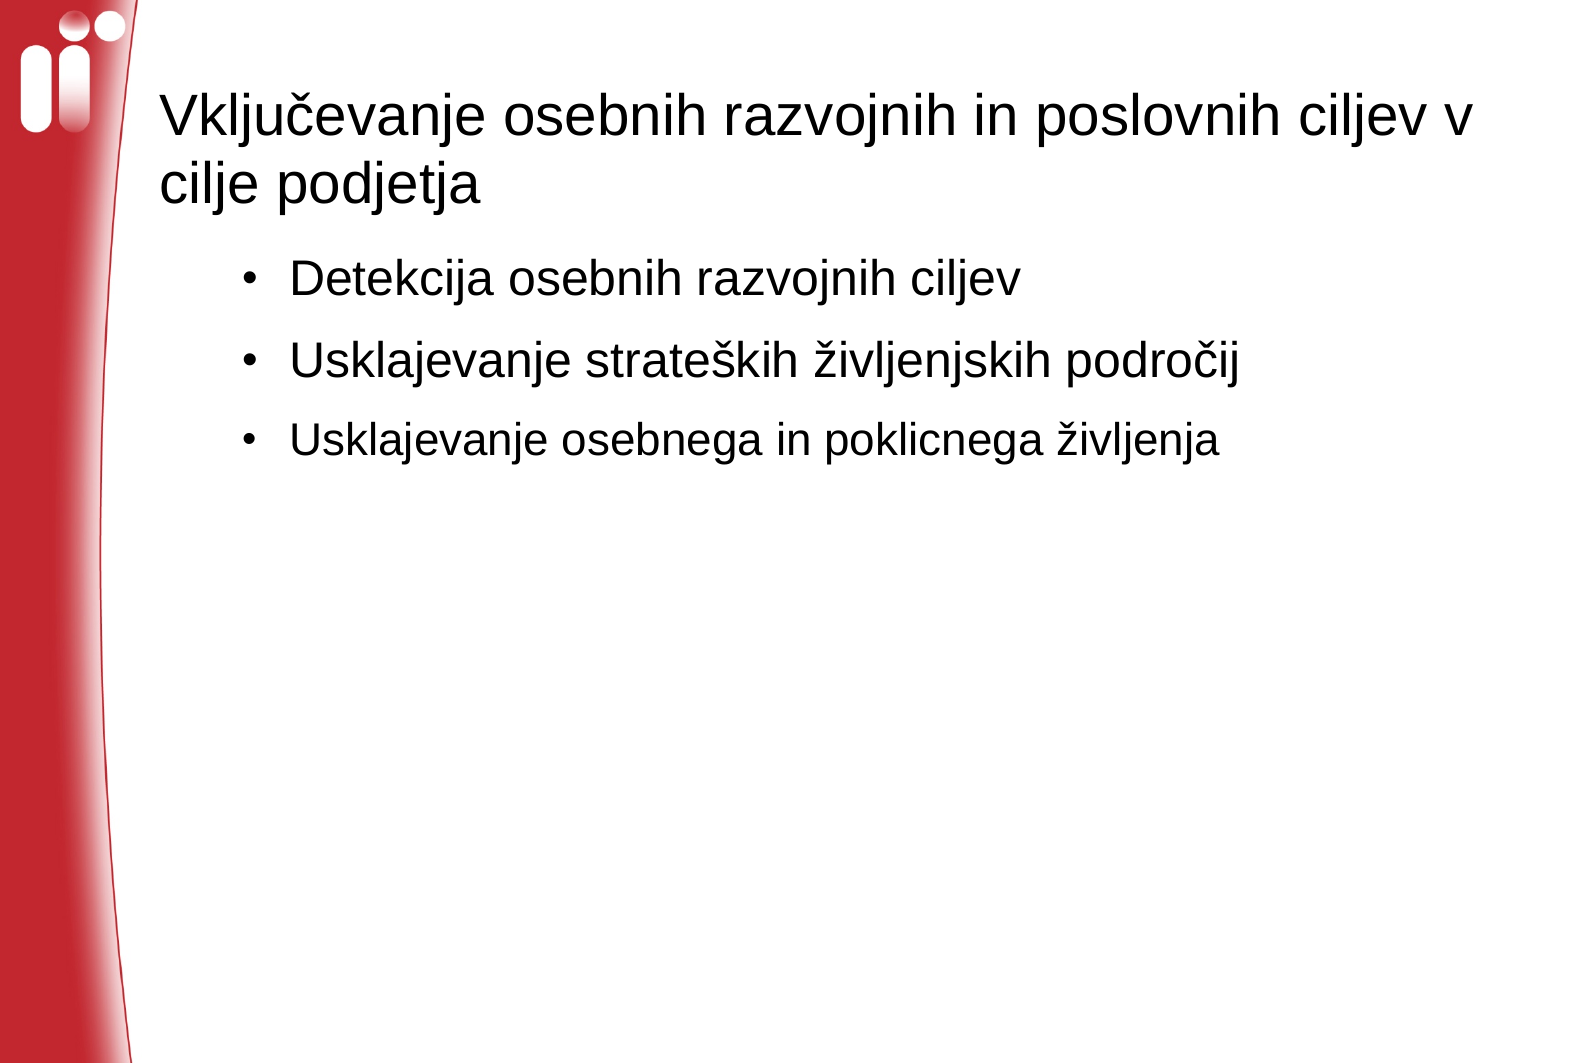

# Vključevanje osebnih razvojnih in poslovnih ciljev v cilje podjetja
Detekcija osebnih razvojnih ciljev
Usklajevanje strateških življenjskih področij
Usklajevanje osebnega in poklicnega življenja